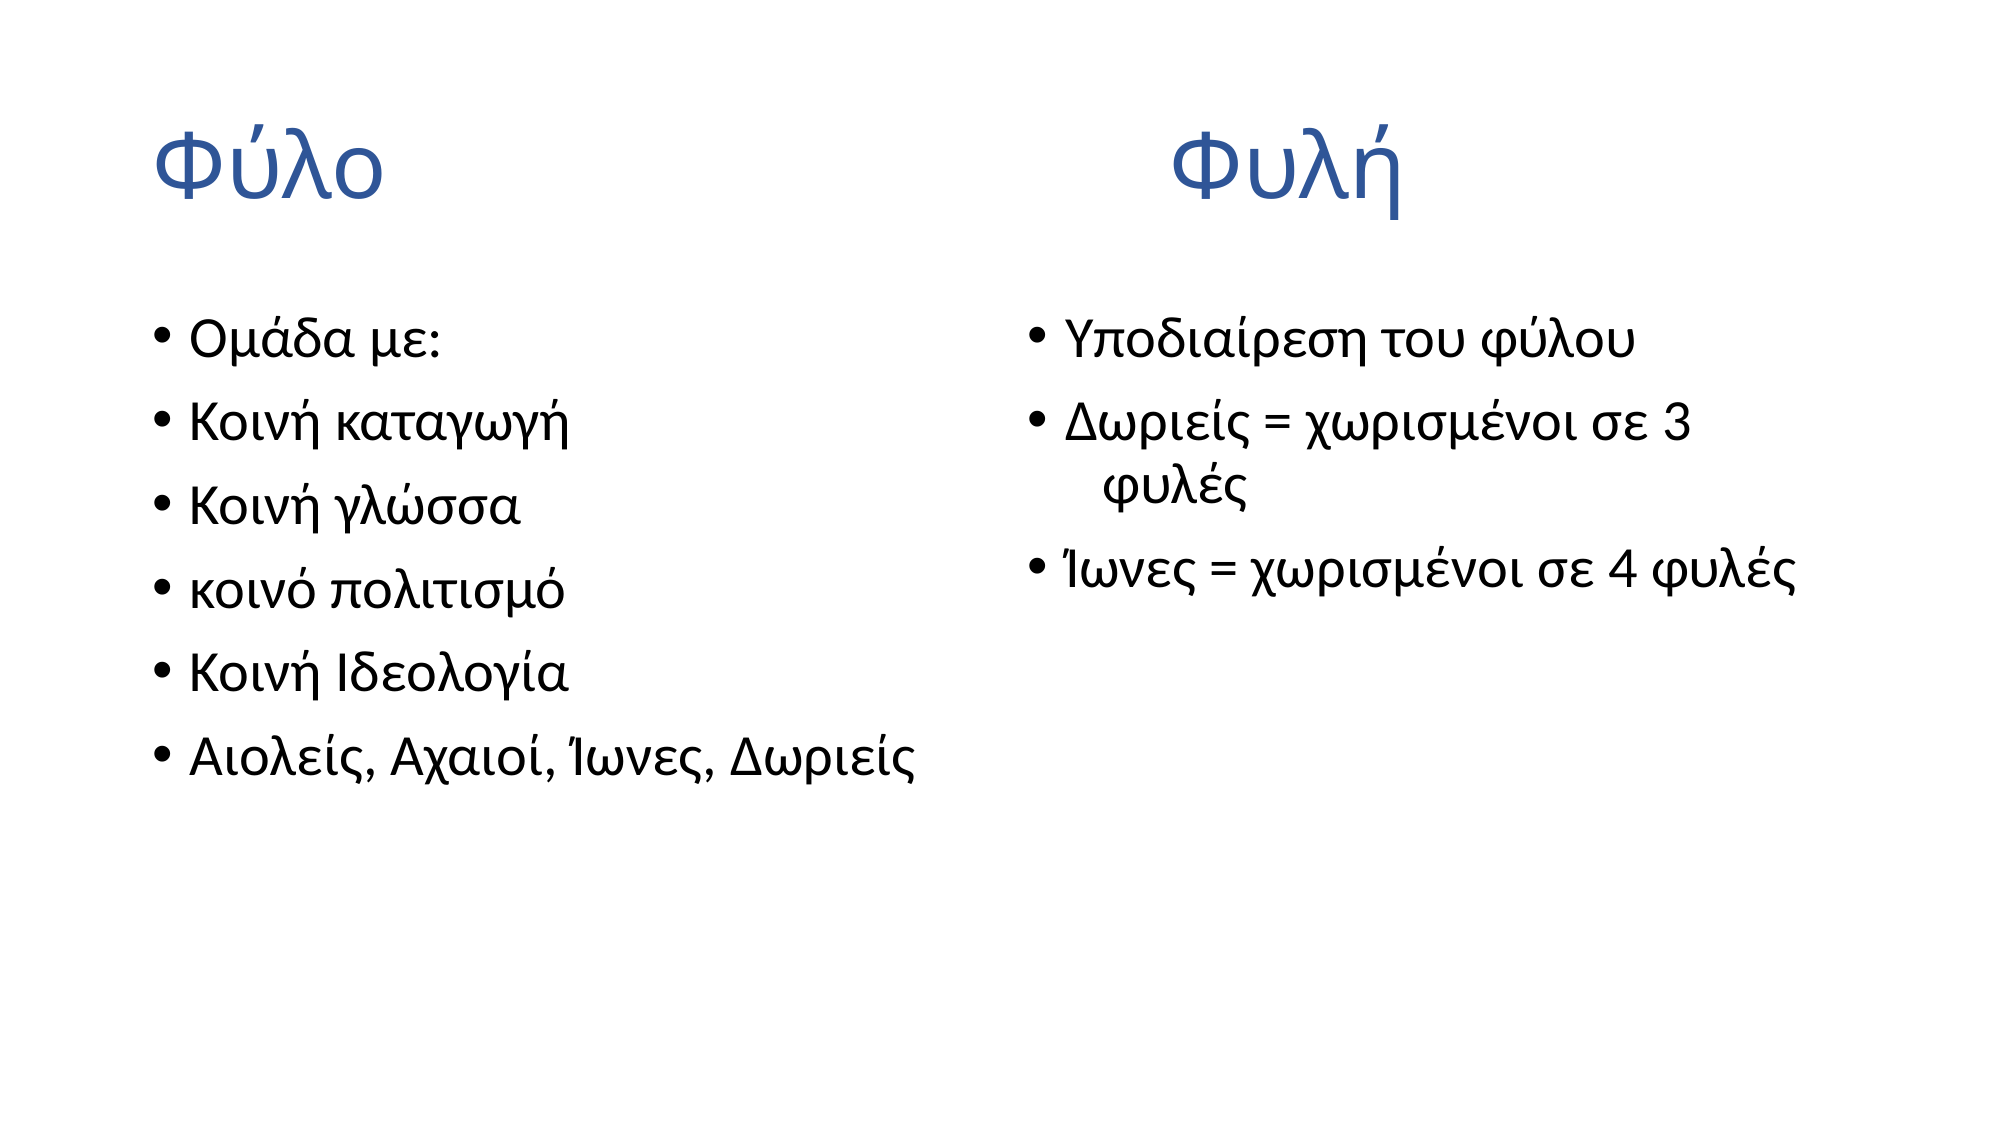

# Φύλο Φυλή
Ομάδα με:
Κοινή καταγωγή
Κοινή γλώσσα
κοινό πολιτισμό
Κοινή Ιδεολογία
Αιολείς, Αχαιοί, Ίωνες, Δωριείς
Υποδιαίρεση του φύλου
Δωριείς = χωρισμένοι σε 3 φυλές
Ίωνες = χωρισμένοι σε 4 φυλές